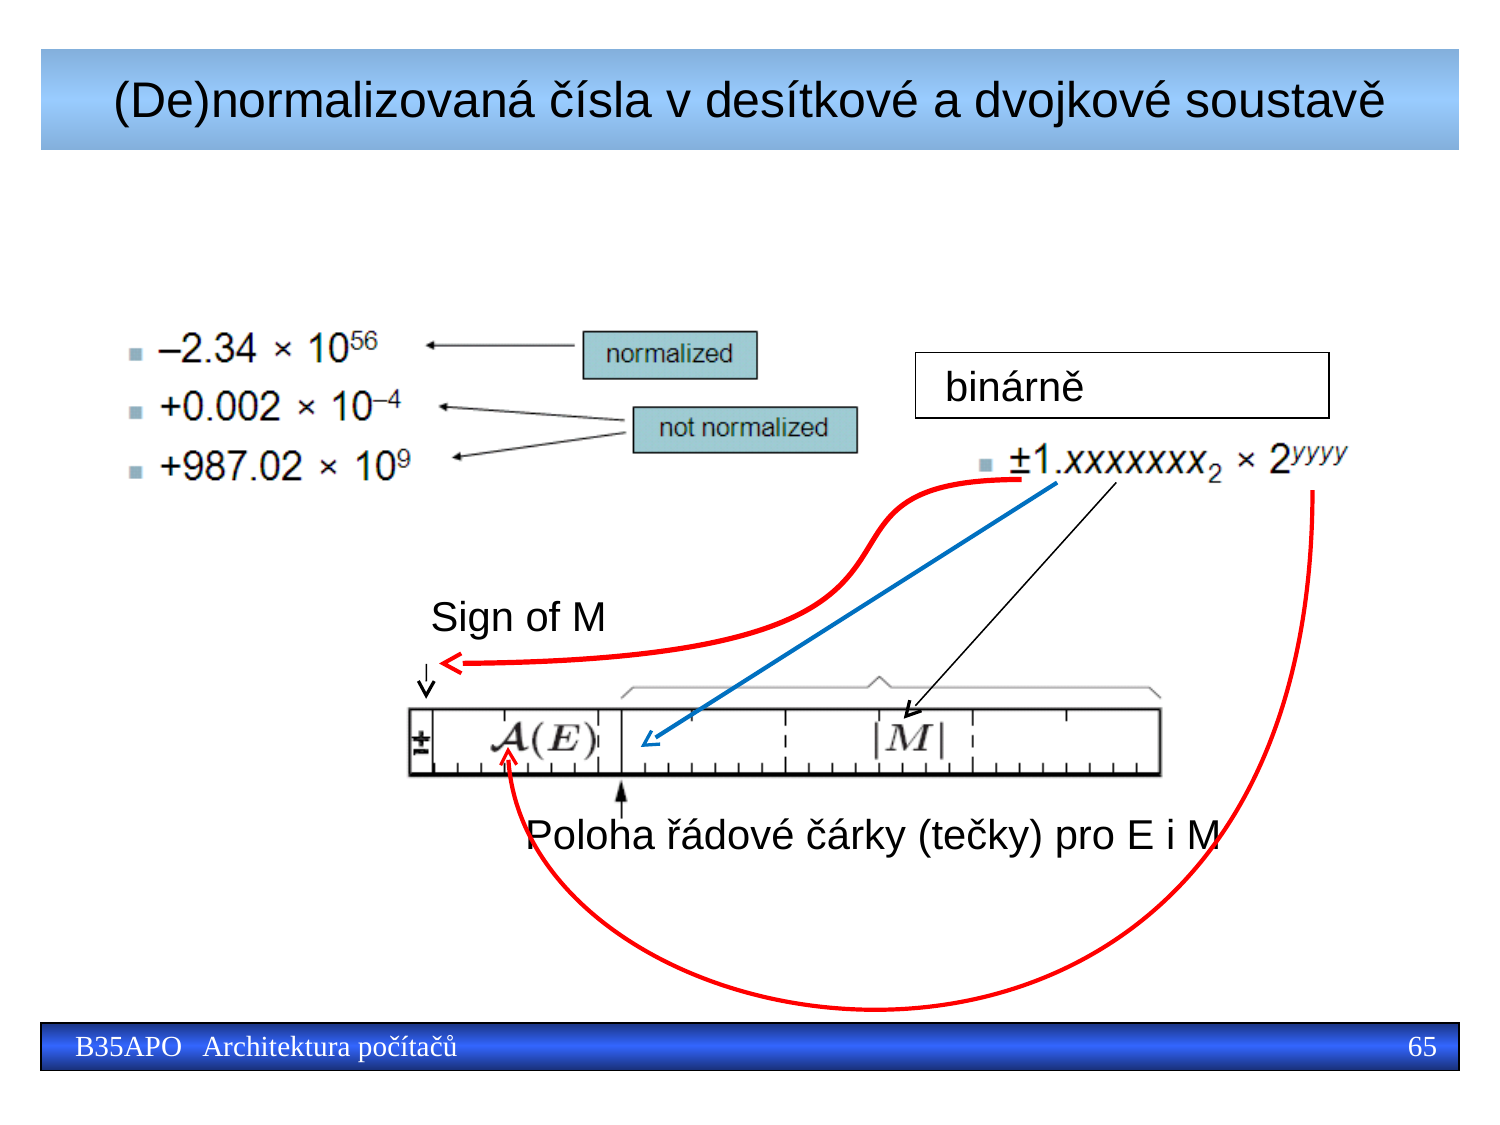

# (De)normalizovaná čísla v desítkové a dvojkové soustavě
binárně
Sign of M
Poloha řádové čárky (tečky) pro E i M
B35APO Architektura počítačů
65